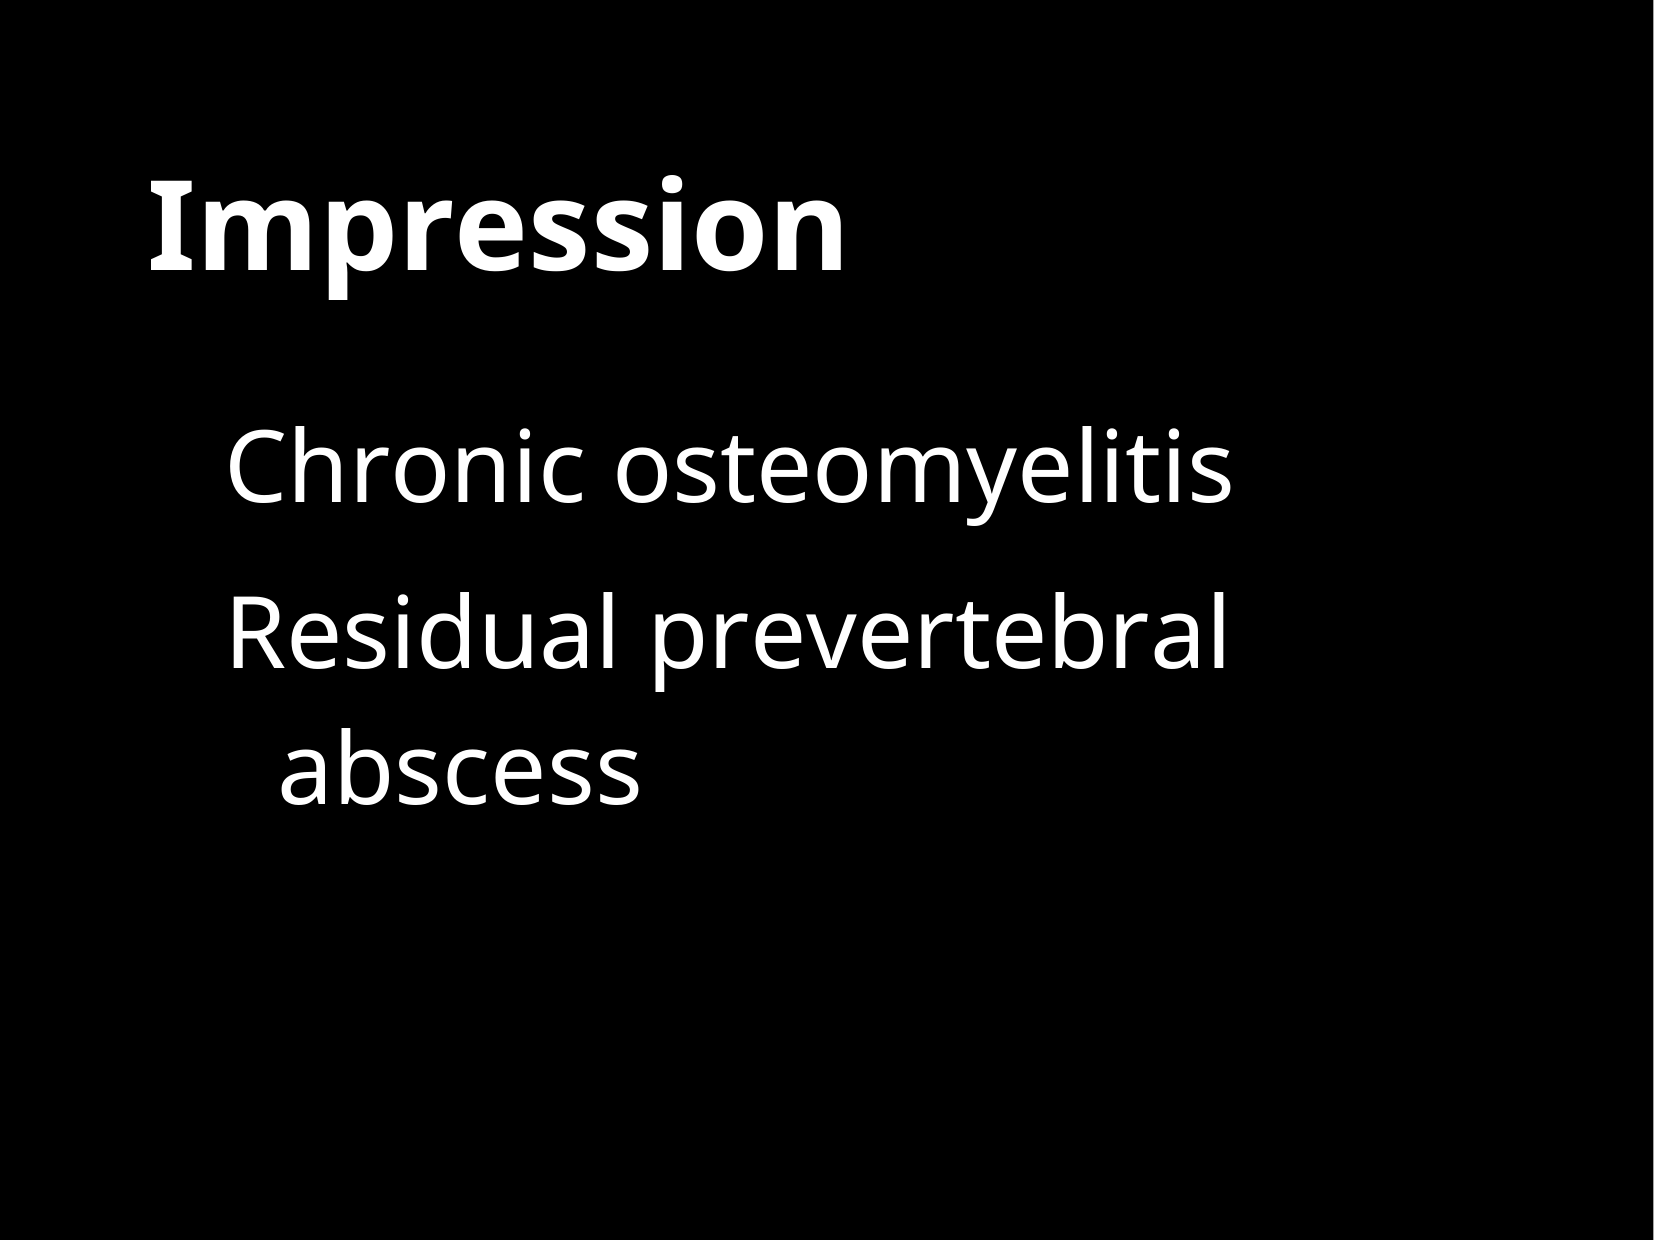

# Impression
Chronic osteomyelitis
Residual prevertebral abscess